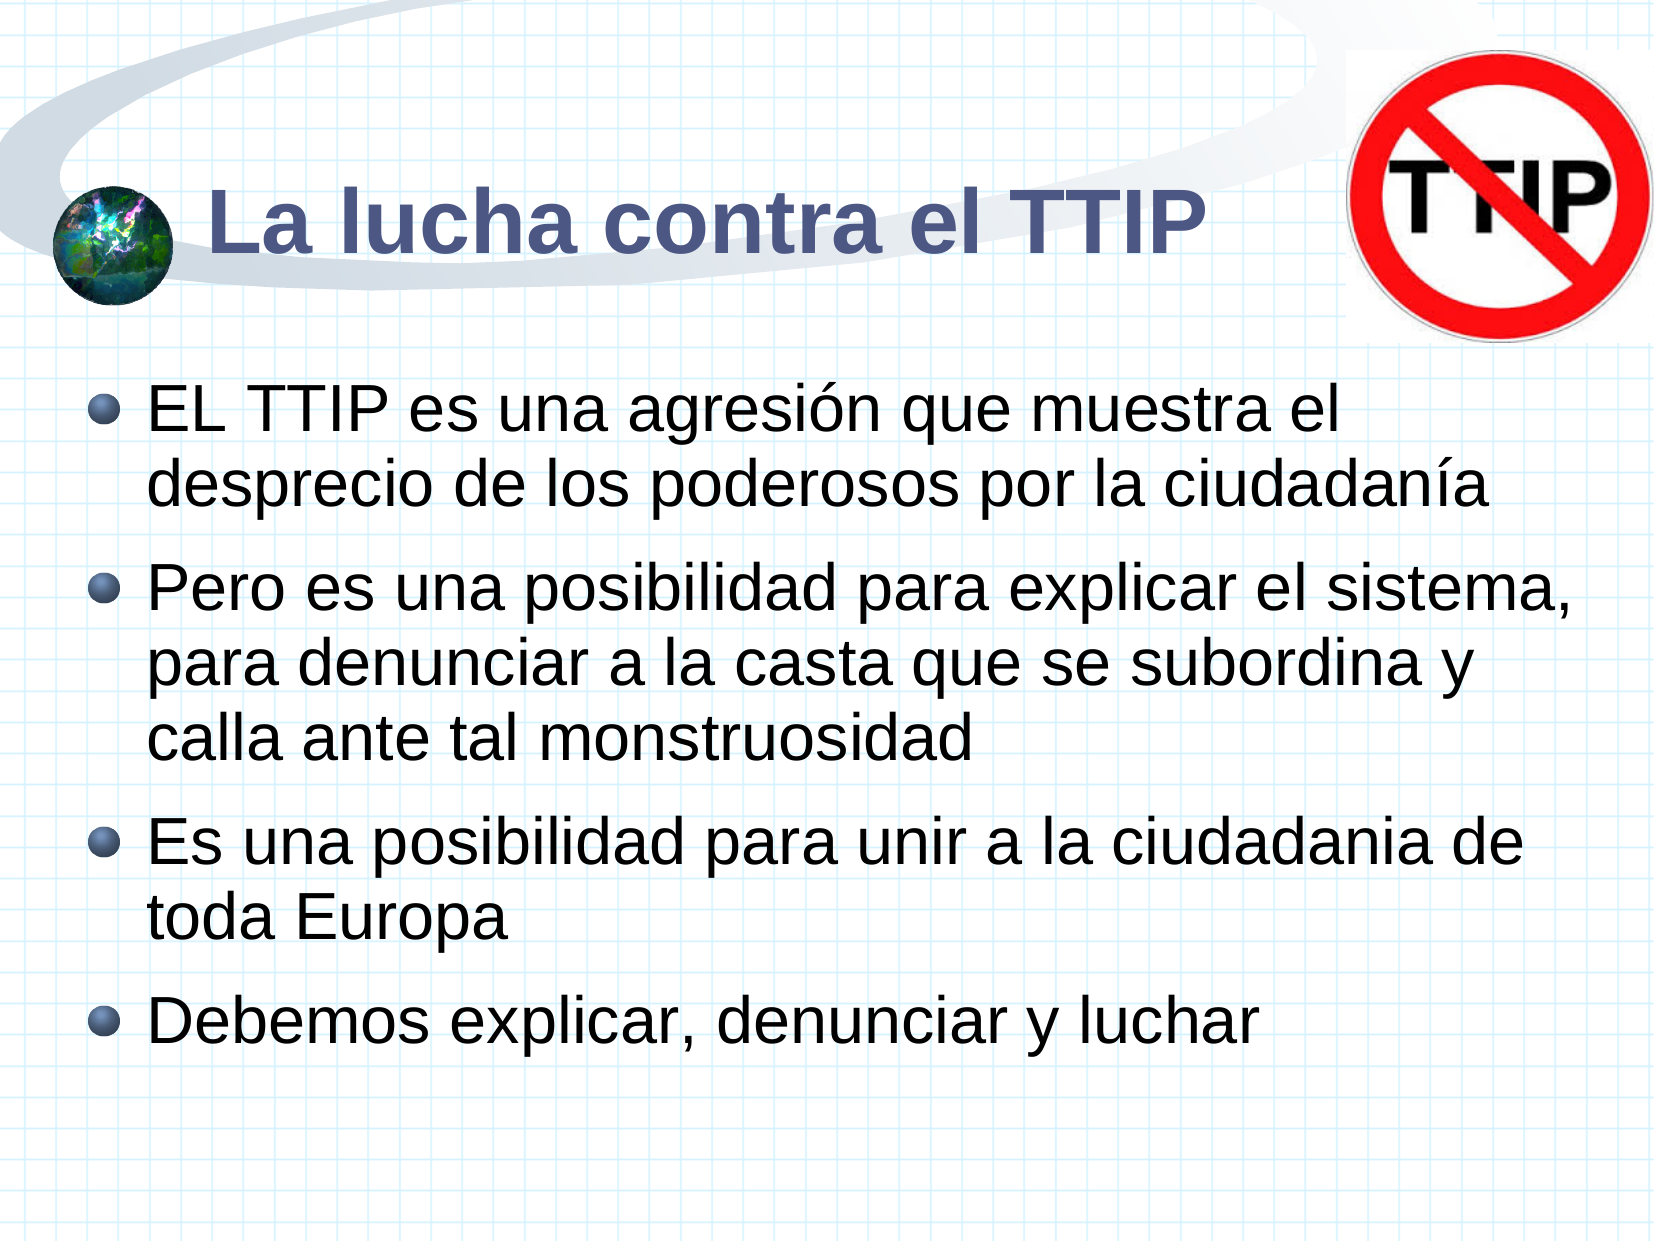

# La lucha contra el TTIP
EL TTIP es una agresión que muestra el desprecio de los poderosos por la ciudadanía
Pero es una posibilidad para explicar el sistema, para denunciar a la casta que se subordina y calla ante tal monstruosidad
Es una posibilidad para unir a la ciudadania de toda Europa
Debemos explicar, denunciar y luchar